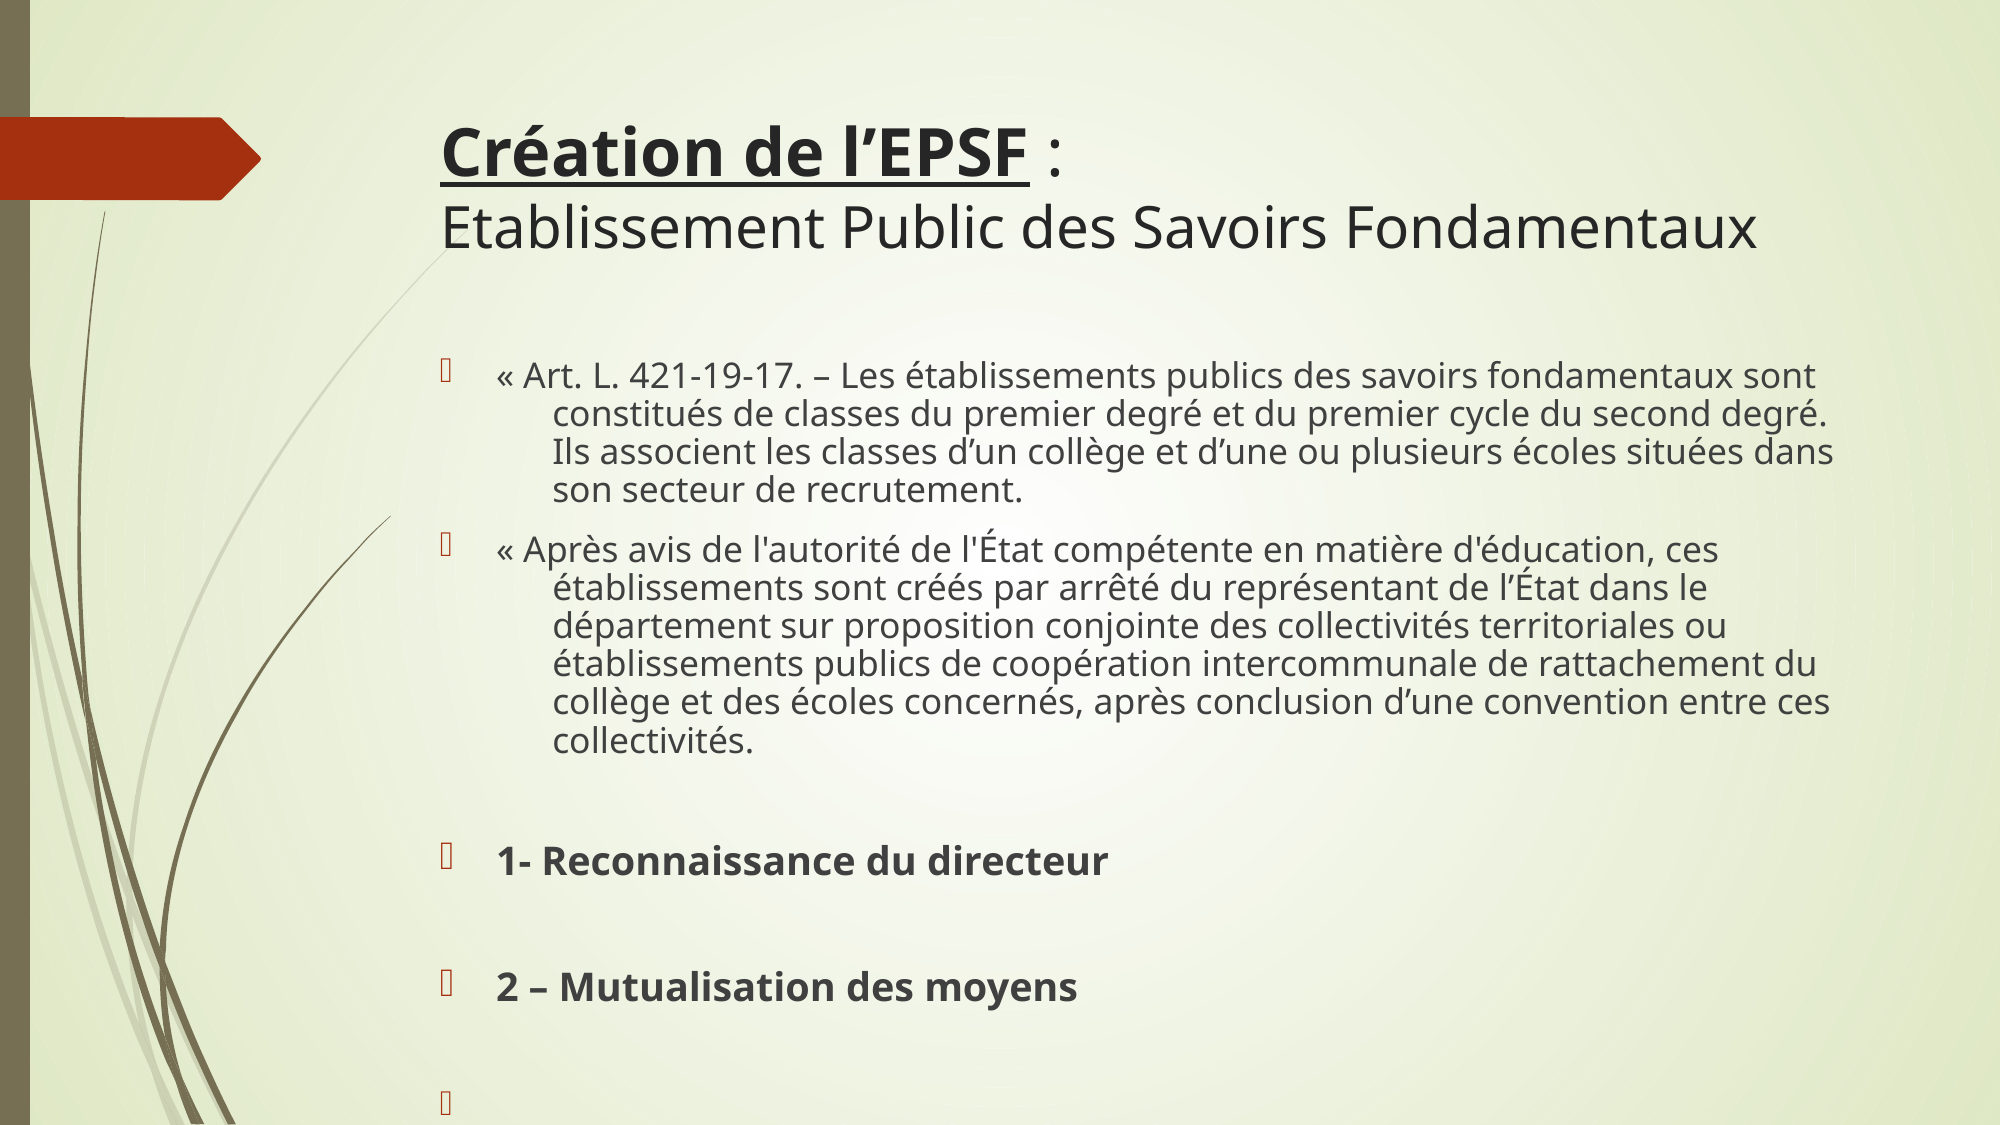

# Création de l’EPSF : Etablissement Public des Savoirs Fondamentaux
« Art. L. 421-19-17. – Les établissements publics des savoirs fondamentaux sont constitués de classes du premier degré et du premier cycle du second degré. Ils associent les classes d’un collège et d’une ou plusieurs écoles situées dans son secteur de recrutement.
« Après avis de l'autorité de l'État compétente en matière d'éducation, ces établissements sont créés par arrêté du représentant de l’État dans le département sur proposition conjointe des collectivités territoriales ou établissements publics de coopération intercommunale de rattachement du collège et des écoles concernés, après conclusion d’une convention entre ces collectivités.
1- Reconnaissance du directeur
2 – Mutualisation des moyens